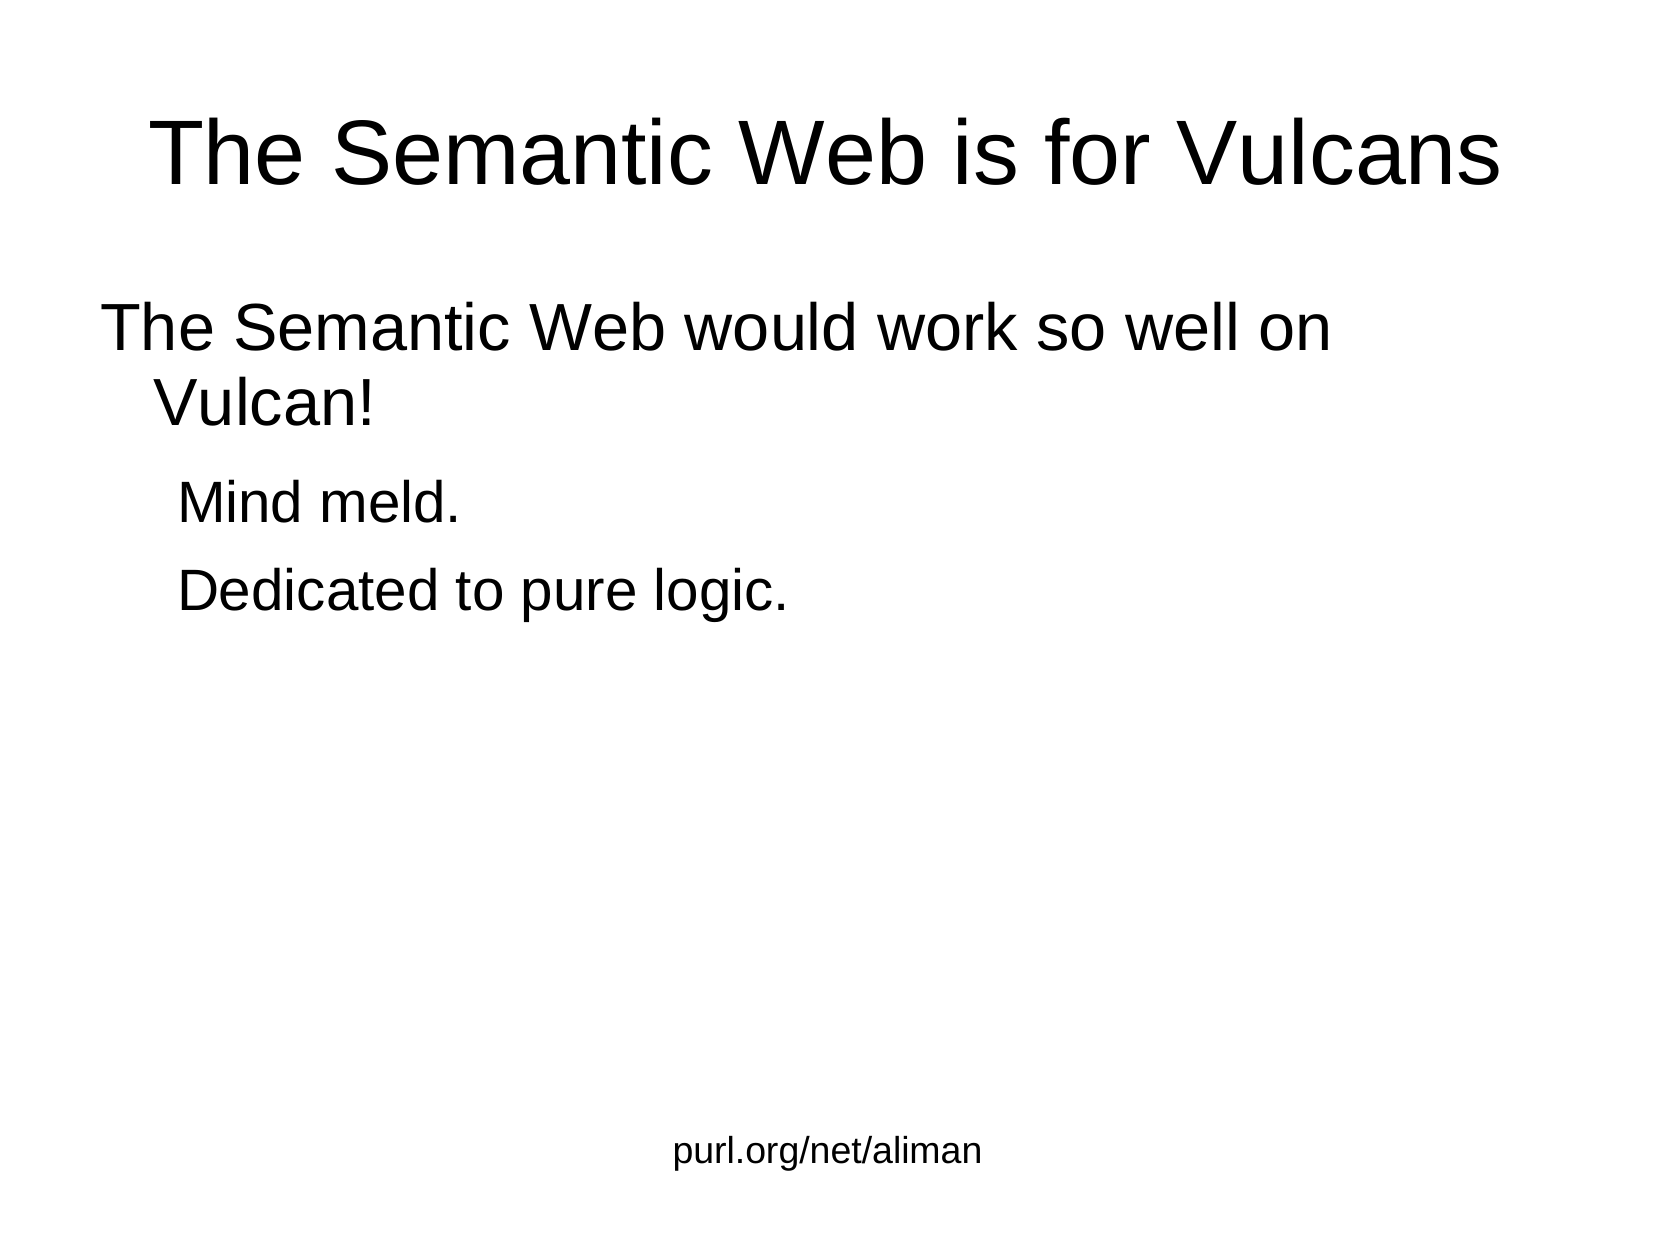

# The Semantic Web is for Vulcans
The Semantic Web would work so well on Vulcan!
Mind meld.
Dedicated to pure logic.